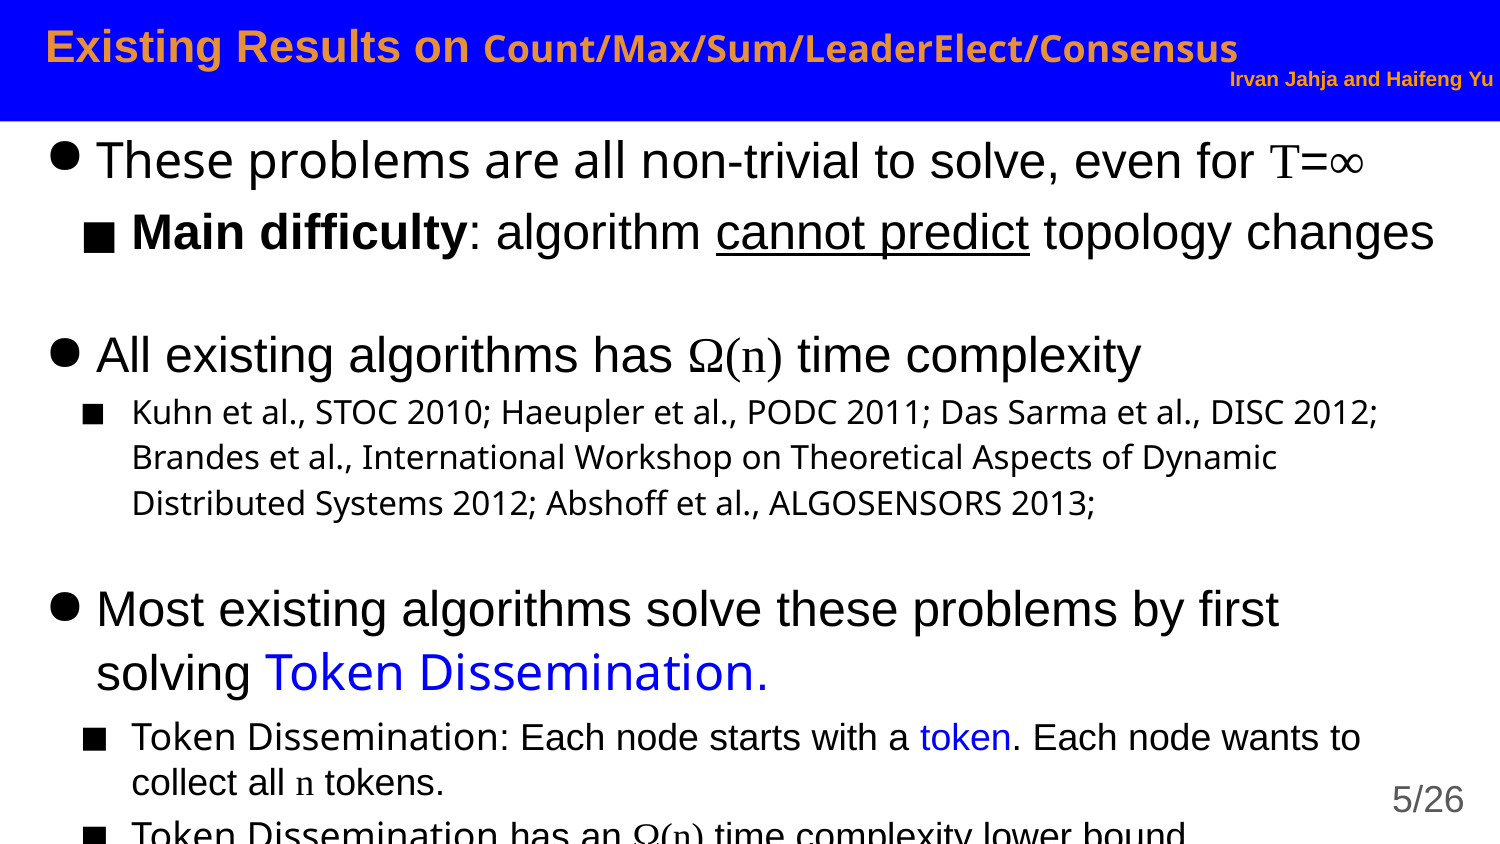

# Existing Results on Count/Max/Sum/LeaderElect/Consensus
These problems are all non-trivial to solve, even for T=∞
Main difficulty: algorithm cannot predict topology changes
All existing algorithms has Ω(n) time complexity
Kuhn et al., STOC 2010; Haeupler et al., PODC 2011; Das Sarma et al., DISC 2012; Brandes et al., International Workshop on Theoretical Aspects of Dynamic Distributed Systems 2012; Abshoff et al., ALGOSENSORS 2013;
Most existing algorithms solve these problems by first solving Token Dissemination.
Token Dissemination: Each node starts with a token. Each node wants to collect all n tokens.
Token Dissemination has an Ω(n) time complexity lower bound
5